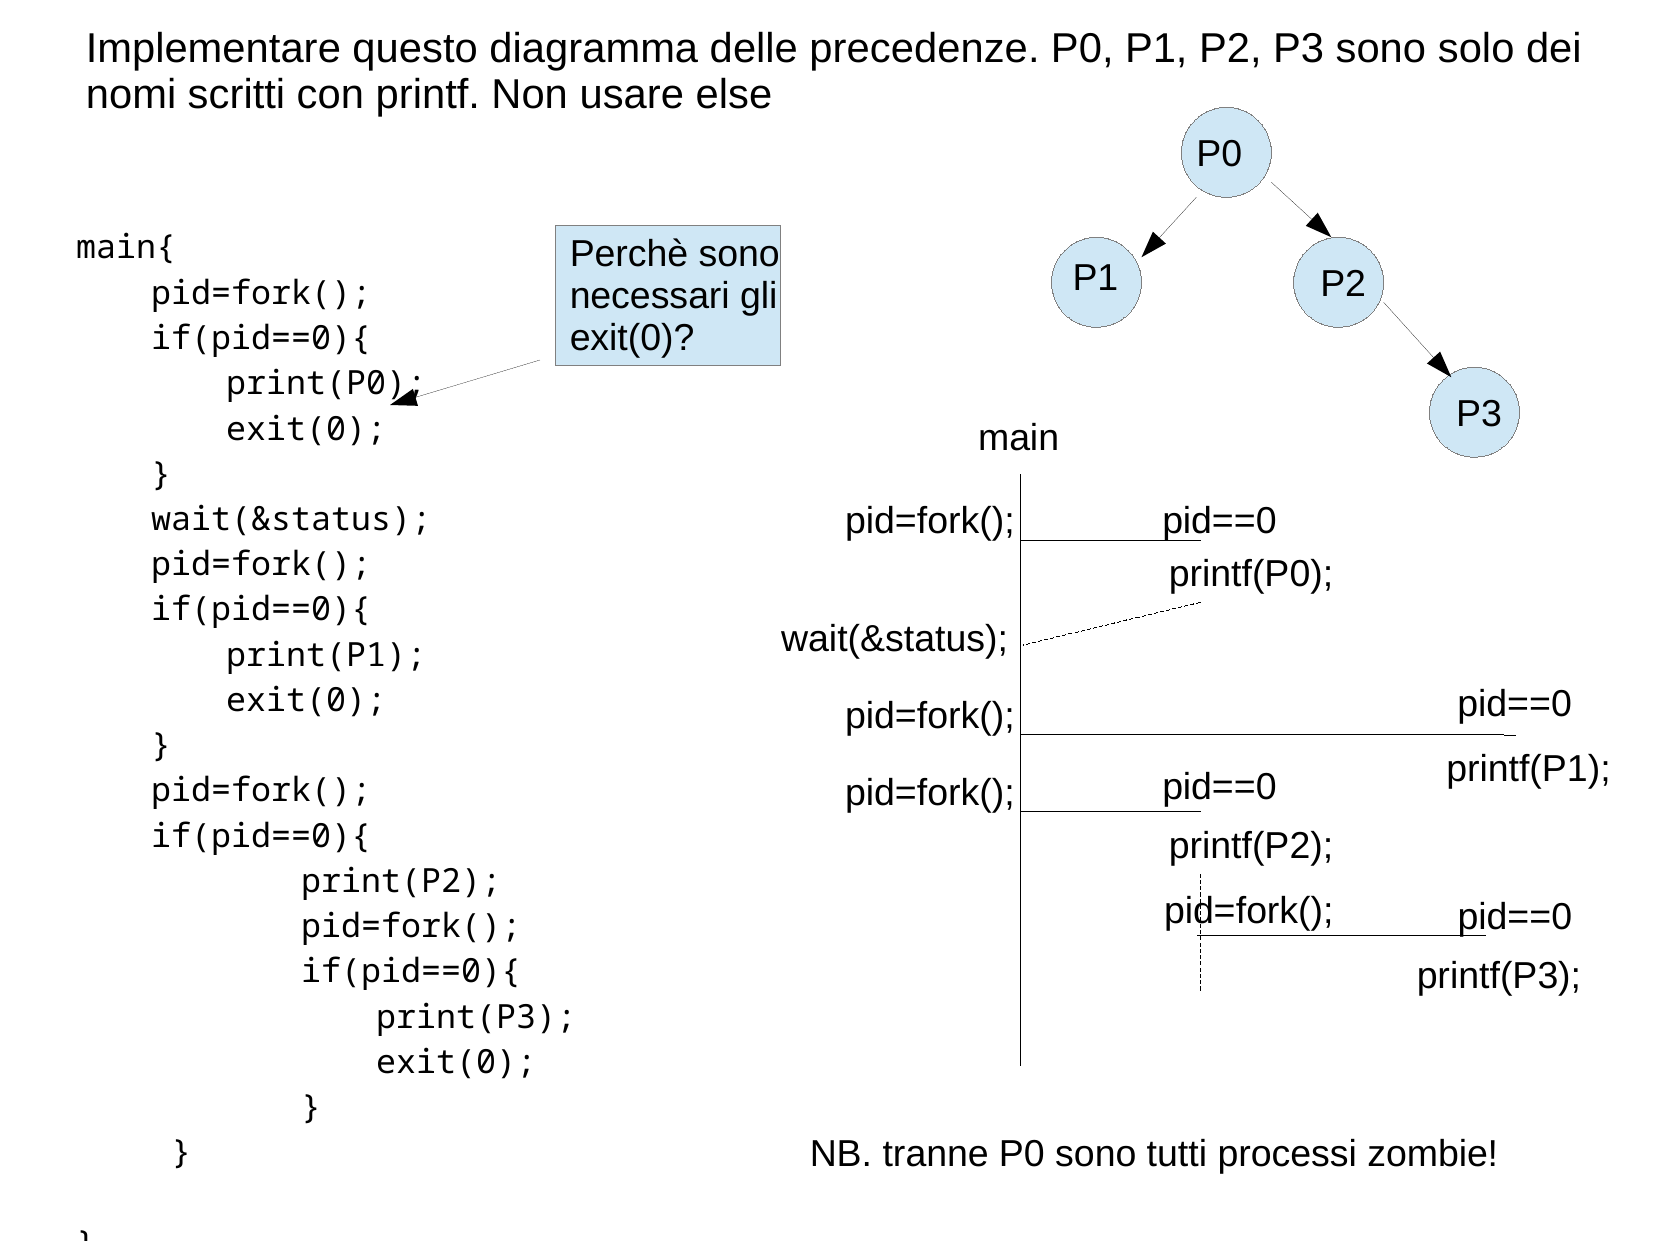

# Implementare questo diagramma delle precedenze. P0, P1, P2, P3 sono solo dei nomi scritti con printf. Non usare else
P0
main{
	pid=fork();
	if(pid==0){
		print(P0);
		exit(0);
	}
	wait(&status);
	pid=fork();
	if(pid==0){
		print(P1);
		exit(0);
	}
	pid=fork();
	if(pid==0){
			print(P2);
			pid=fork();
			if(pid==0){
				print(P3);
				exit(0);
		 	}
	 }
}
Perchè sono necessari gli exit(0)?
P1
P2
P3
main
pid=fork();
pid==0
printf(P0);
wait(&status);
pid==0
pid=fork();
printf(P1);
pid==0
pid=fork();
printf(P2);
pid=fork();
pid==0
printf(P3);
NB. tranne P0 sono tutti processi zombie!